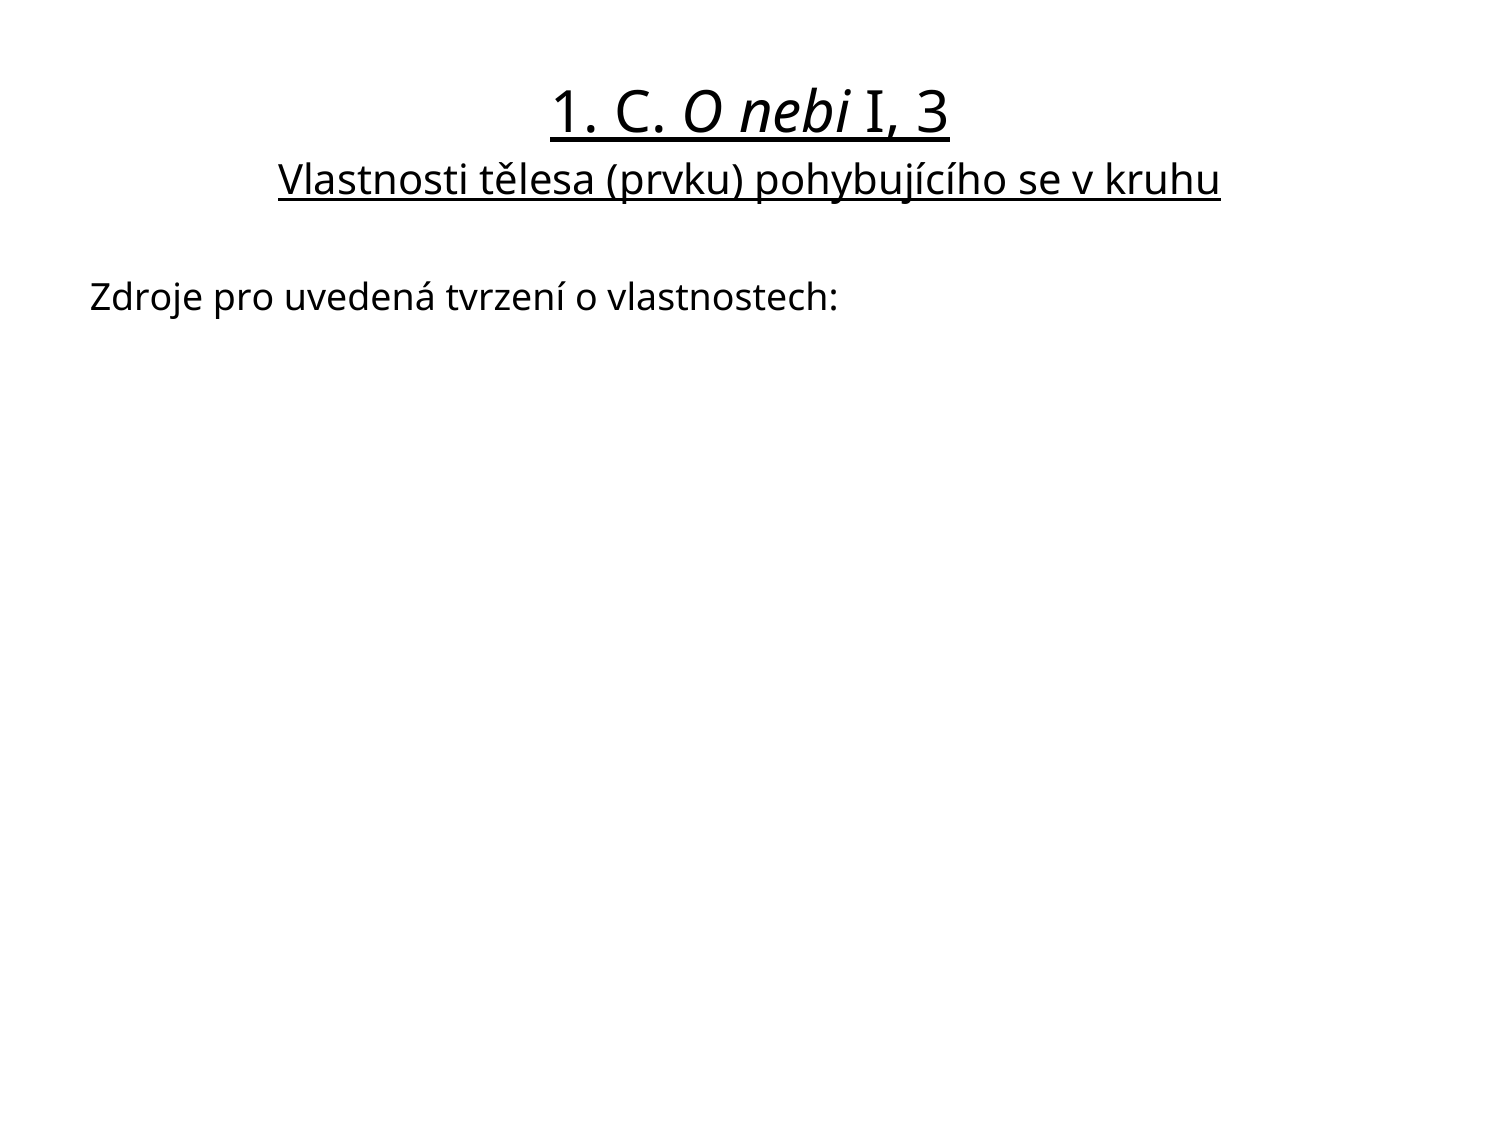

# 1. C. O nebi I, 3 Vlastnosti tělesa (prvku) pohybujícího se v kruhu
Zdroje pro uvedená tvrzení o vlastnostech: